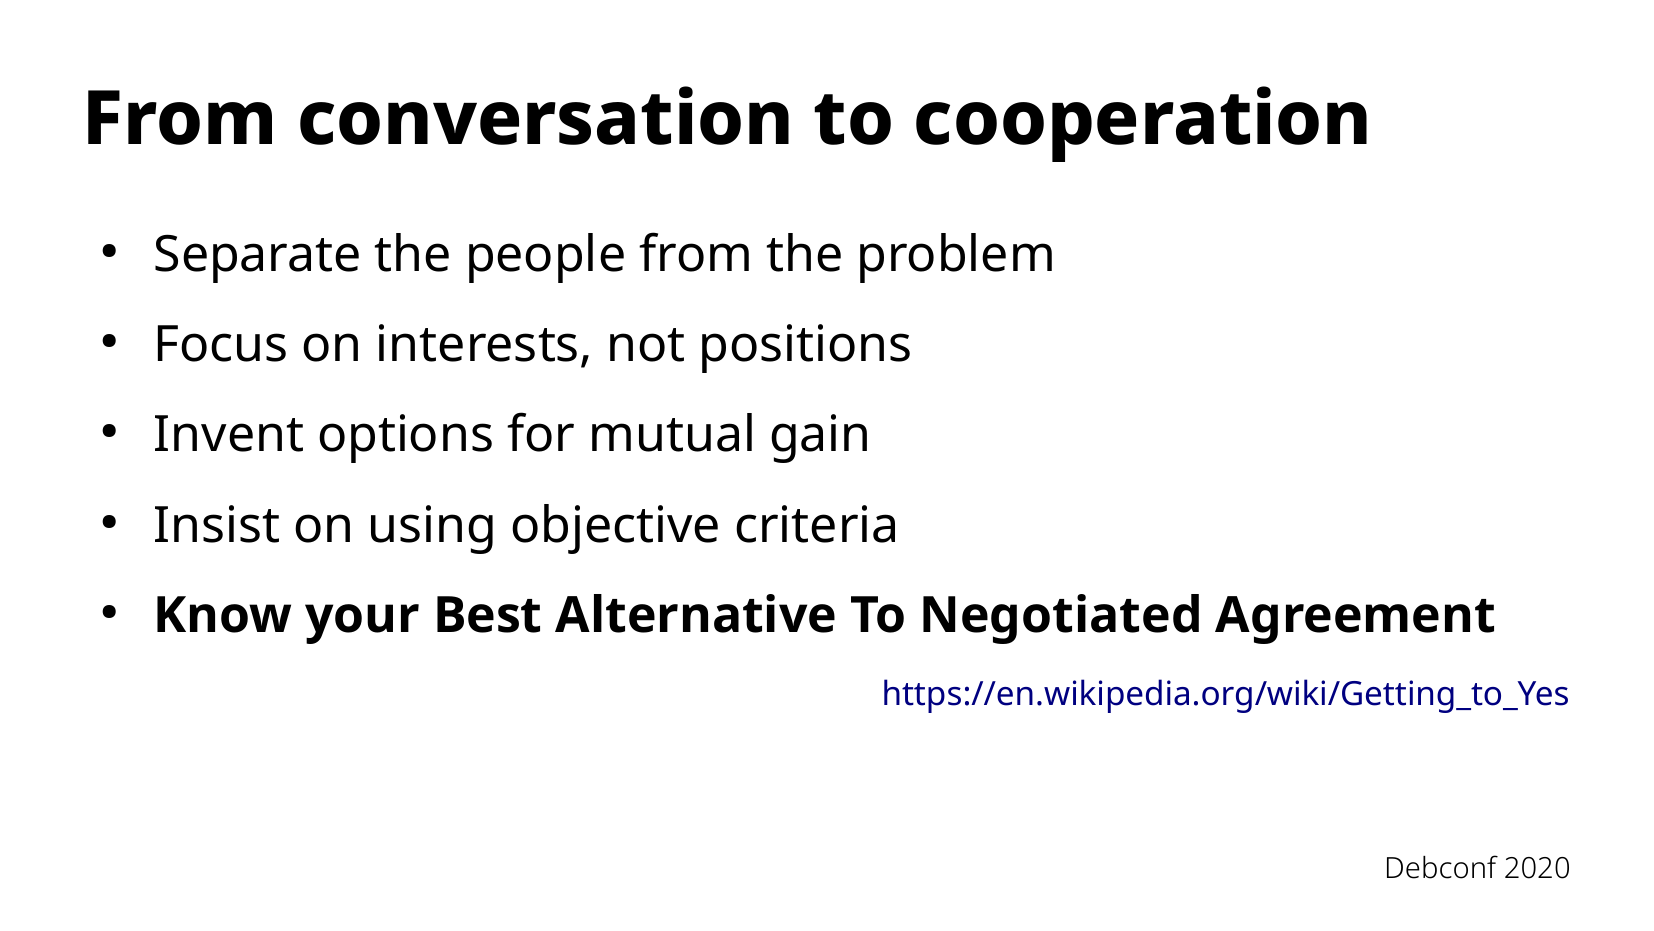

# From conversation to cooperation
Separate the people from the problem
Focus on interests, not positions
Invent options for mutual gain
Insist on using objective criteria
Know your Best Alternative To Negotiated Agreement
https://en.wikipedia.org/wiki/Getting_to_Yes
Debconf 2020